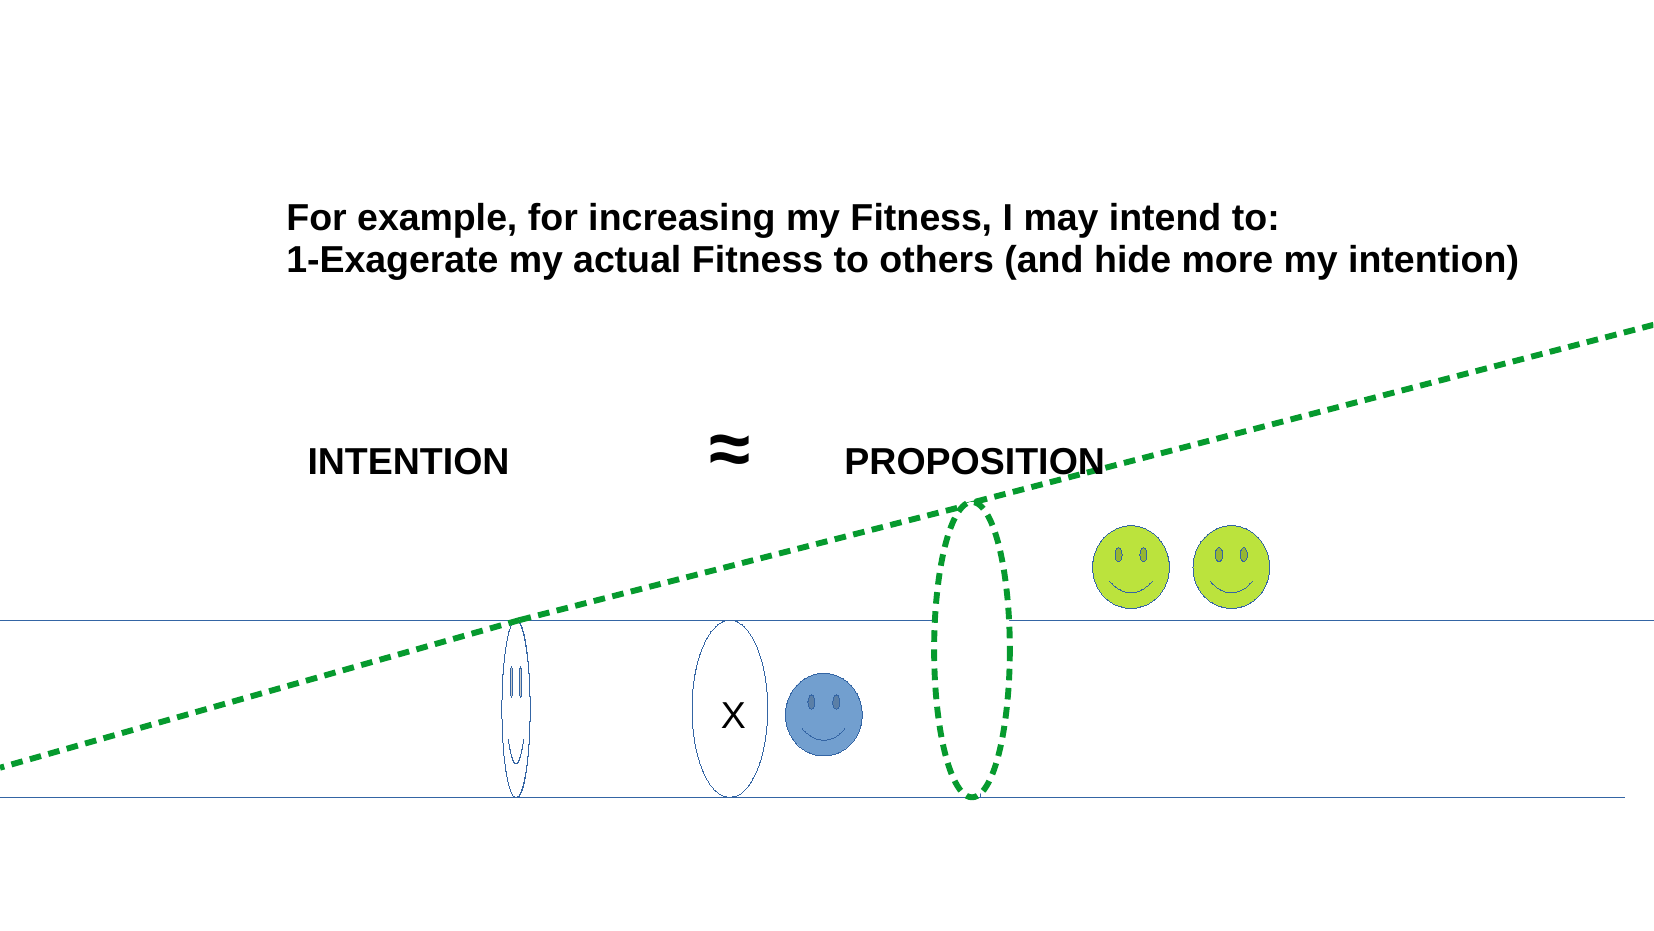

For example, for increasing my Fitness, I may intend to:
1-Exagerate my actual Fitness to others (and hide more my intention)
 INTENTION ≈ PROPOSITION
 X